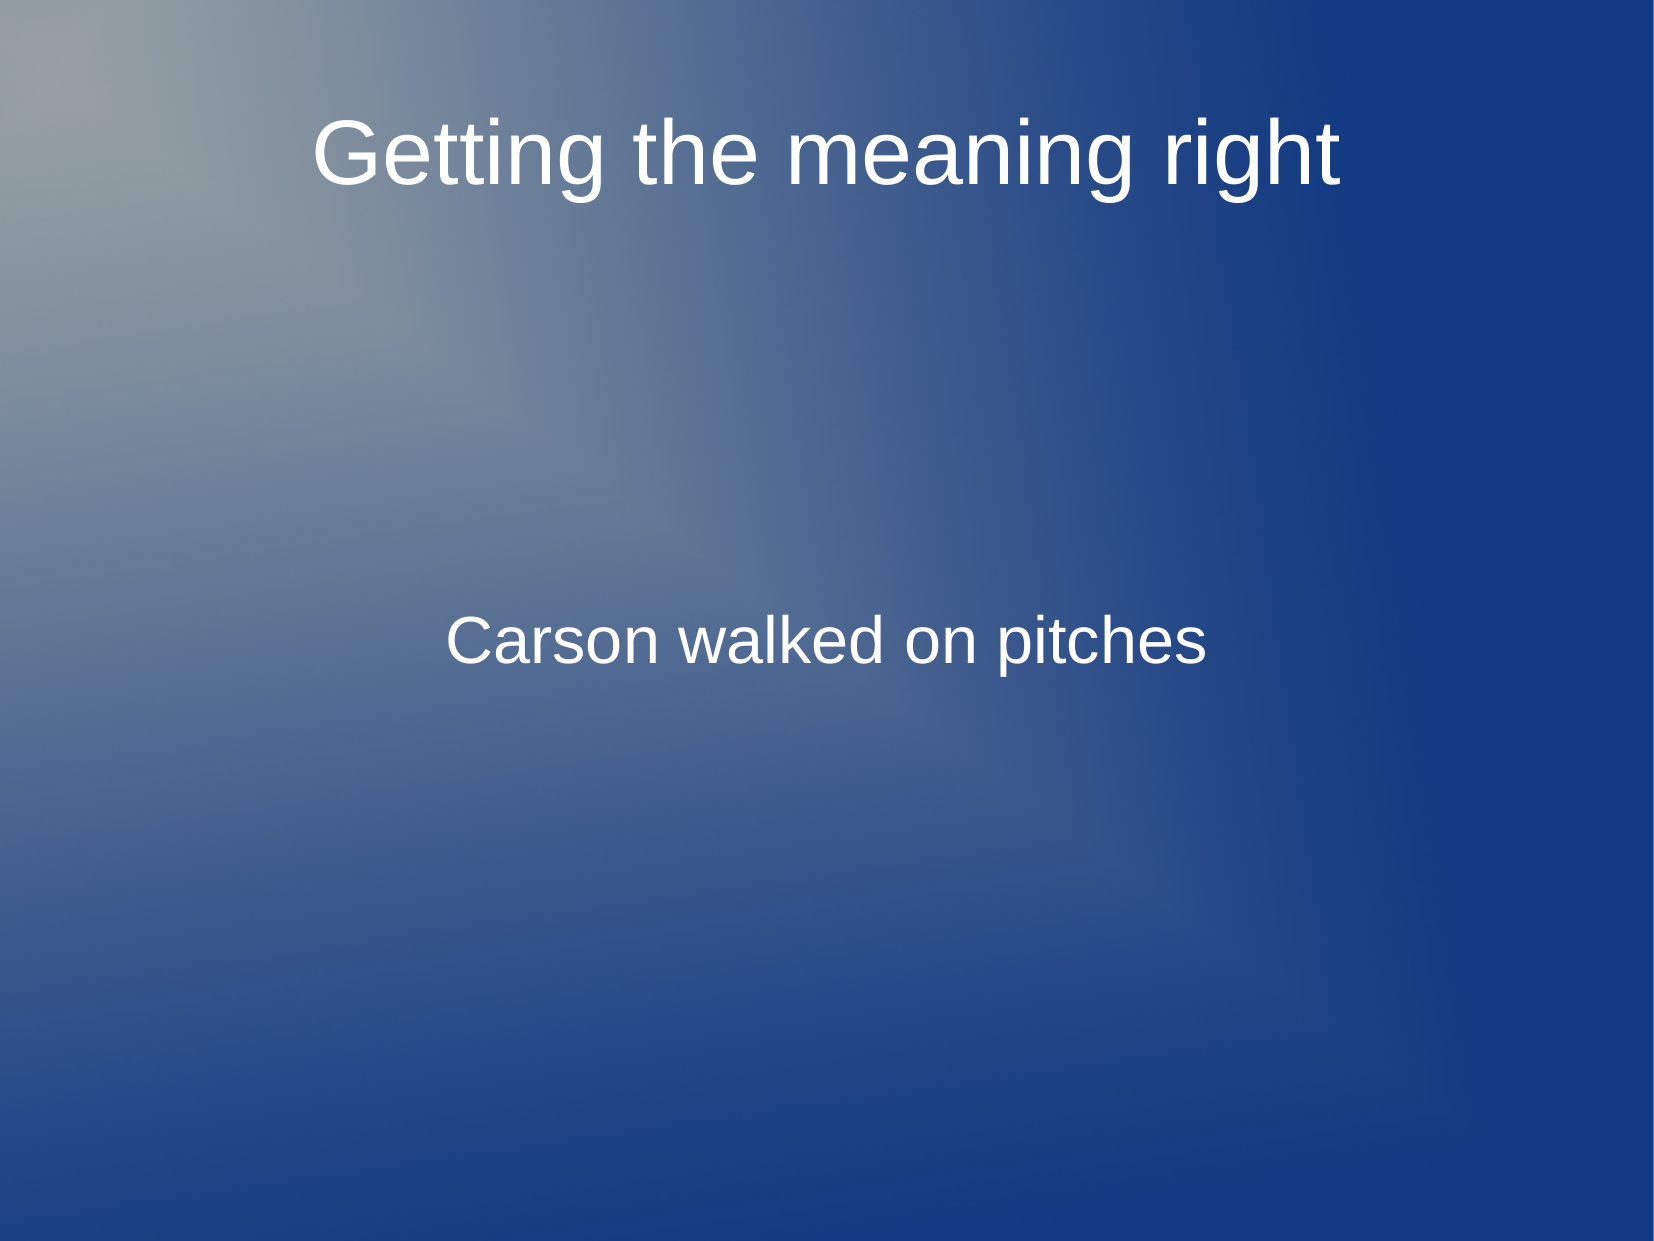

# Getting the meaning right
Carson walked on pitches